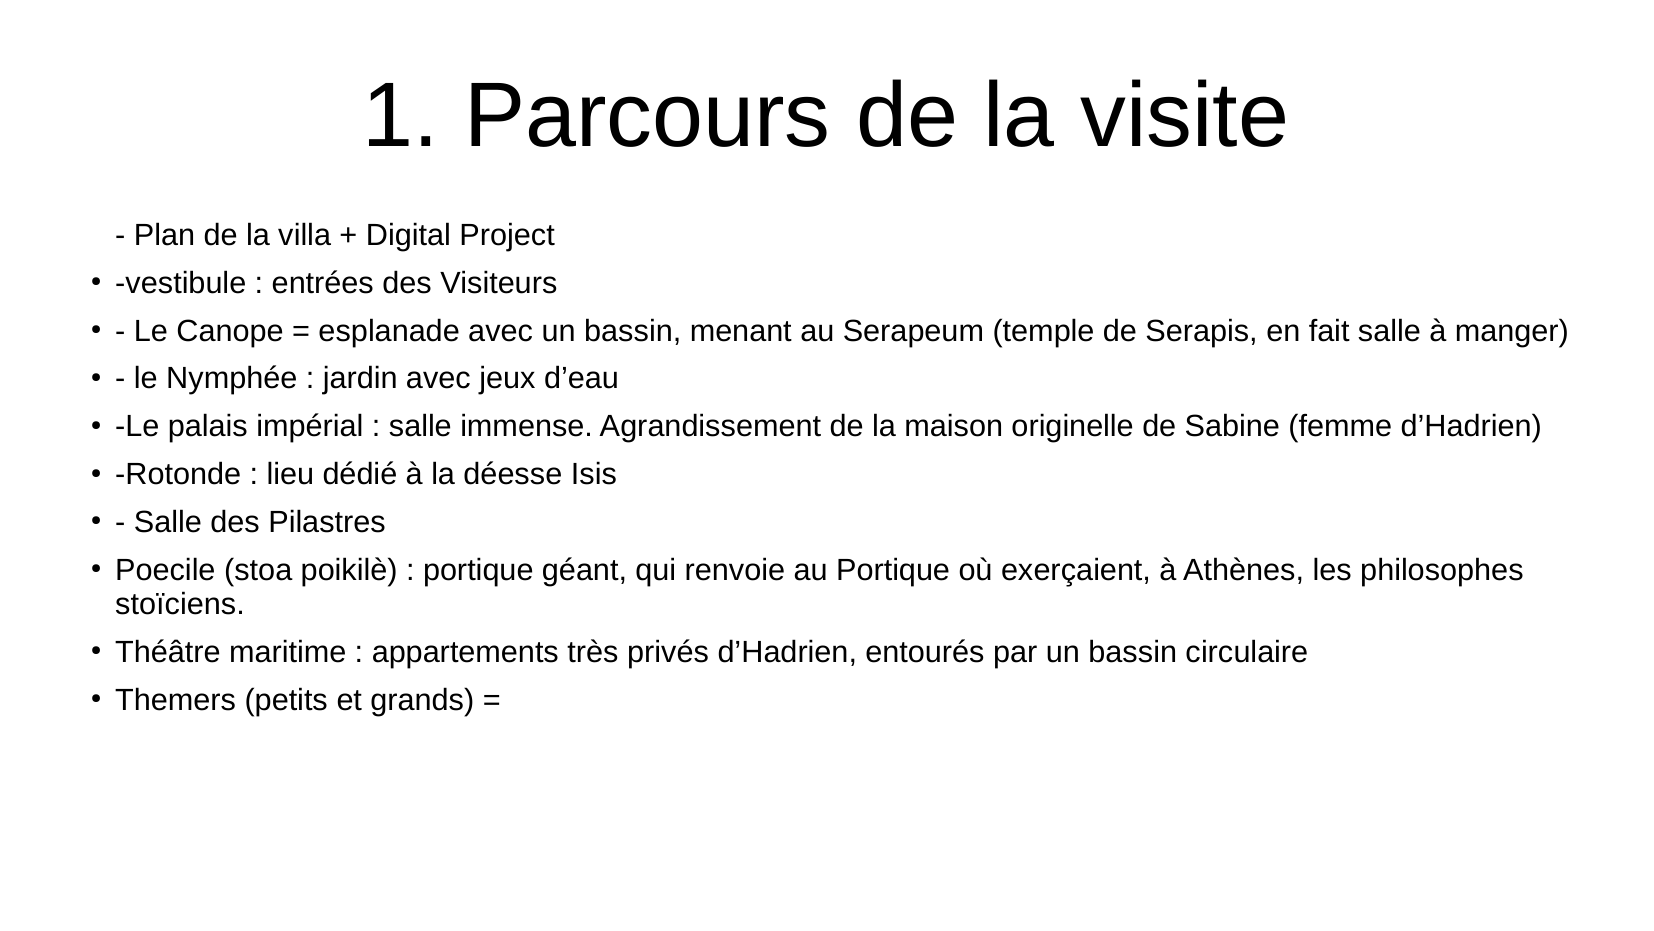

# 1. Parcours de la visite
- Plan de la villa + Digital Project
-vestibule : entrées des Visiteurs
- Le Canope = esplanade avec un bassin, menant au Serapeum (temple de Serapis, en fait salle à manger)
- le Nymphée : jardin avec jeux d’eau
-Le palais impérial : salle immense. Agrandissement de la maison originelle de Sabine (femme d’Hadrien)
-Rotonde : lieu dédié à la déesse Isis
- Salle des Pilastres
Poecile (stoa poikilè) : portique géant, qui renvoie au Portique où exerçaient, à Athènes, les philosophes stoïciens.
Théâtre maritime : appartements très privés d’Hadrien, entourés par un bassin circulaire
Themers (petits et grands) =